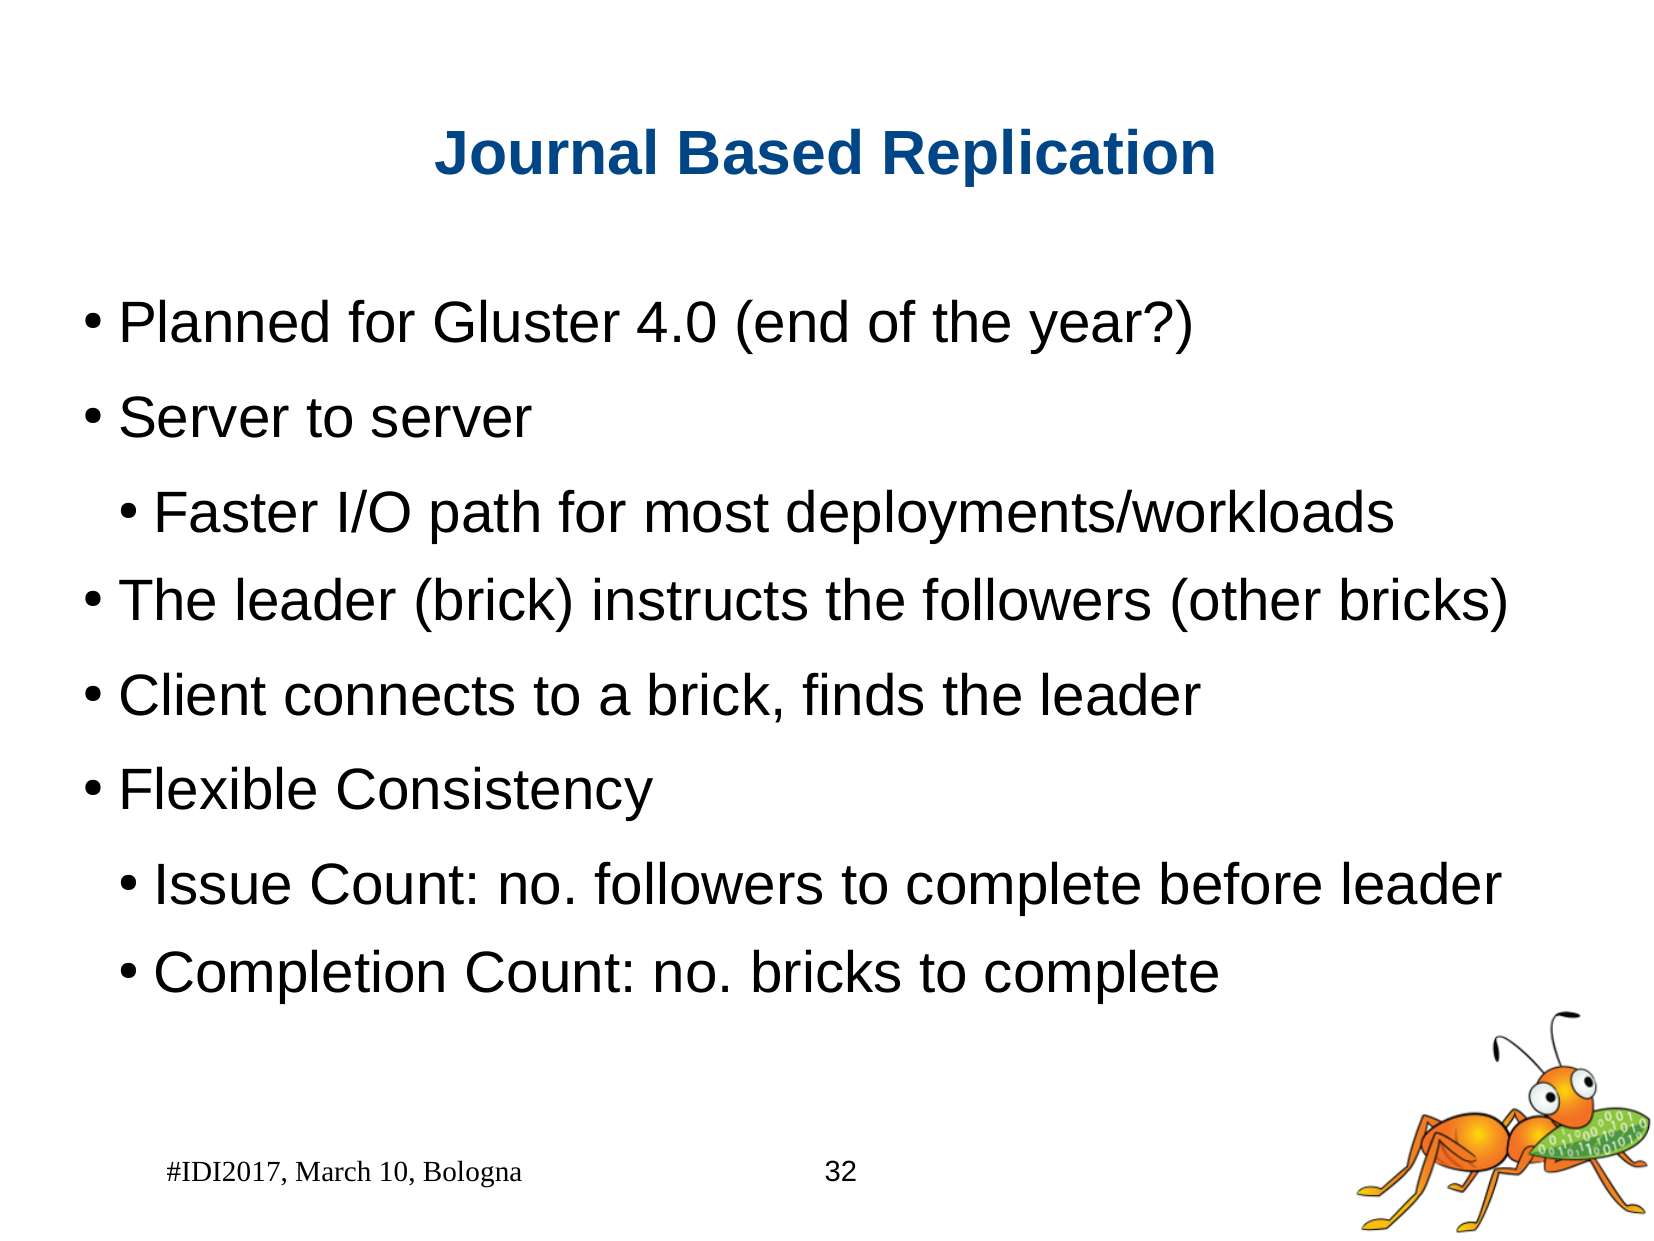

# Journal Based Replication
Planned for Gluster 4.0 (end of the year?)
Server to server
Faster I/O path for most deployments/workloads
The leader (brick) instructs the followers (other bricks)
Client connects to a brick, finds the leader
Flexible Consistency
Issue Count: no. followers to complete before leader
Completion Count: no. bricks to complete
#IDI2017, March 10, Bologna
32